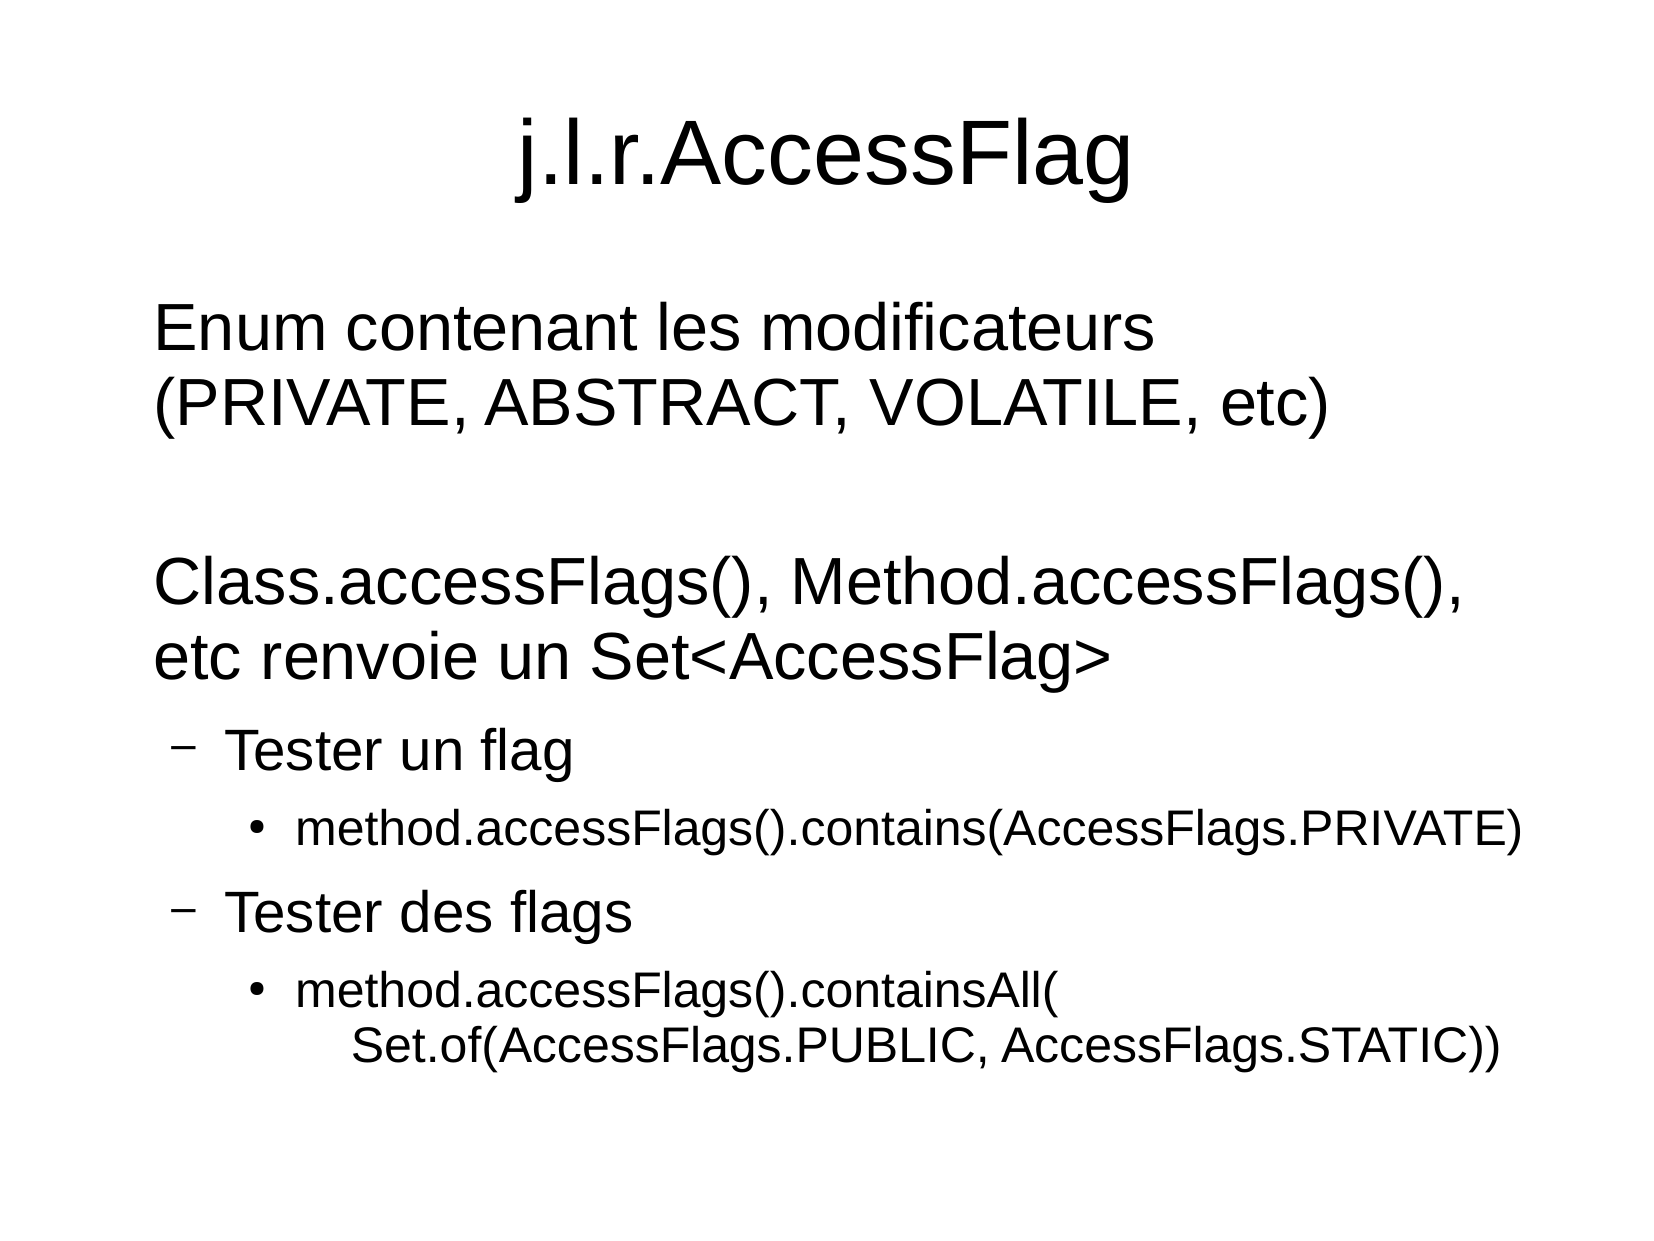

# j.l.r.AccessFlag
Enum contenant les modificateurs
(PRIVATE, ABSTRACT, VOLATILE, etc)
Class.accessFlags(), Method.accessFlags(), etc renvoie un Set<AccessFlag>
Tester un flag
method.accessFlags().contains(AccessFlags.PRIVATE)
Tester des flags
method.accessFlags().containsAll(
 Set.of(AccessFlags.PUBLIC, AccessFlags.STATIC))